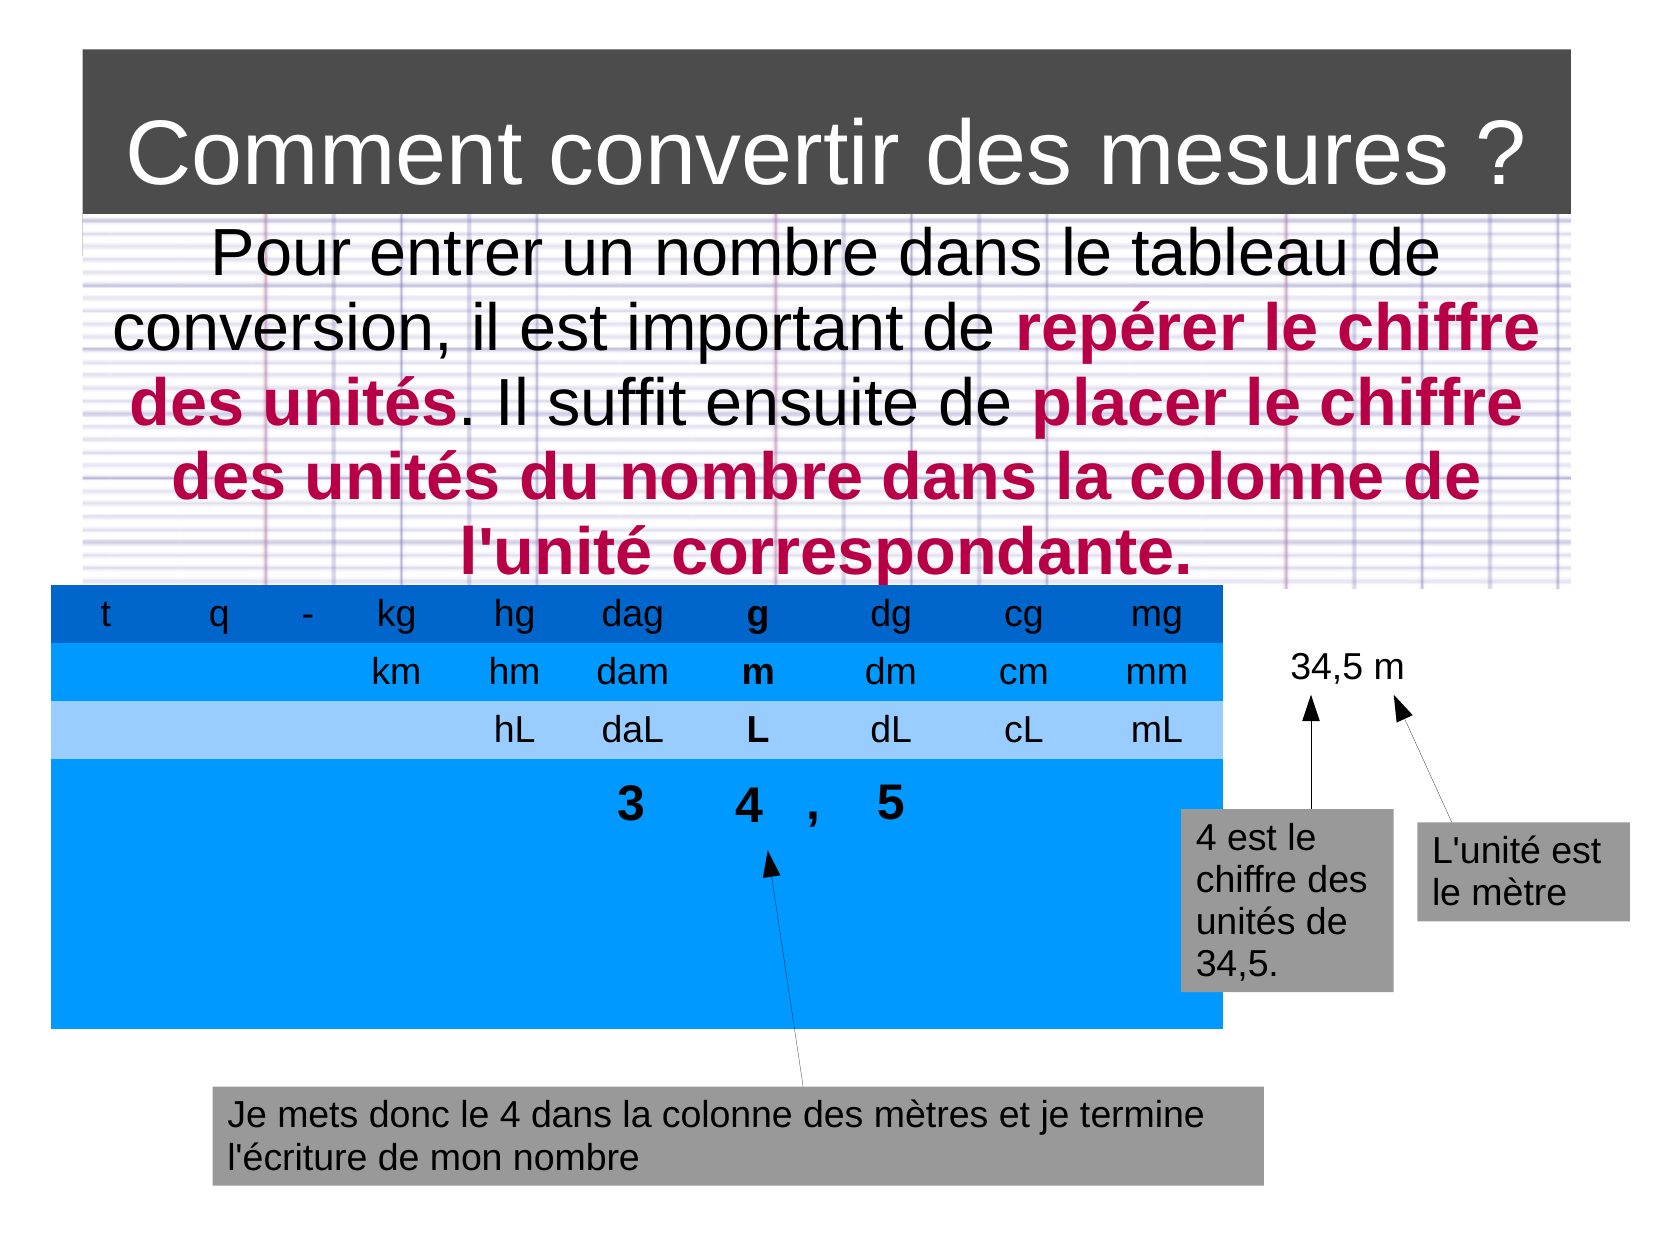

# Comment convertir des mesures ?
Pour entrer un nombre dans le tableau de conversion, il est important de repérer le chiffre des unités. Il suffit ensuite de placer le chiffre des unités du nombre dans la colonne de l'unité correspondante.
| t | q | - | kg | hg | dag | g | dg | cg | mg |
| --- | --- | --- | --- | --- | --- | --- | --- | --- | --- |
| | | | km | hm | dam | m | dm | cm | mm |
| | | | | hL | daL | L | dL | cL | mL |
| | | | | | | | | | |
34,5 m
,
5
3
4
4 est le chiffre des unités de 34,5.
L'unité est le mètre
Je mets donc le 4 dans la colonne des mètres et je termine l'écriture de mon nombre